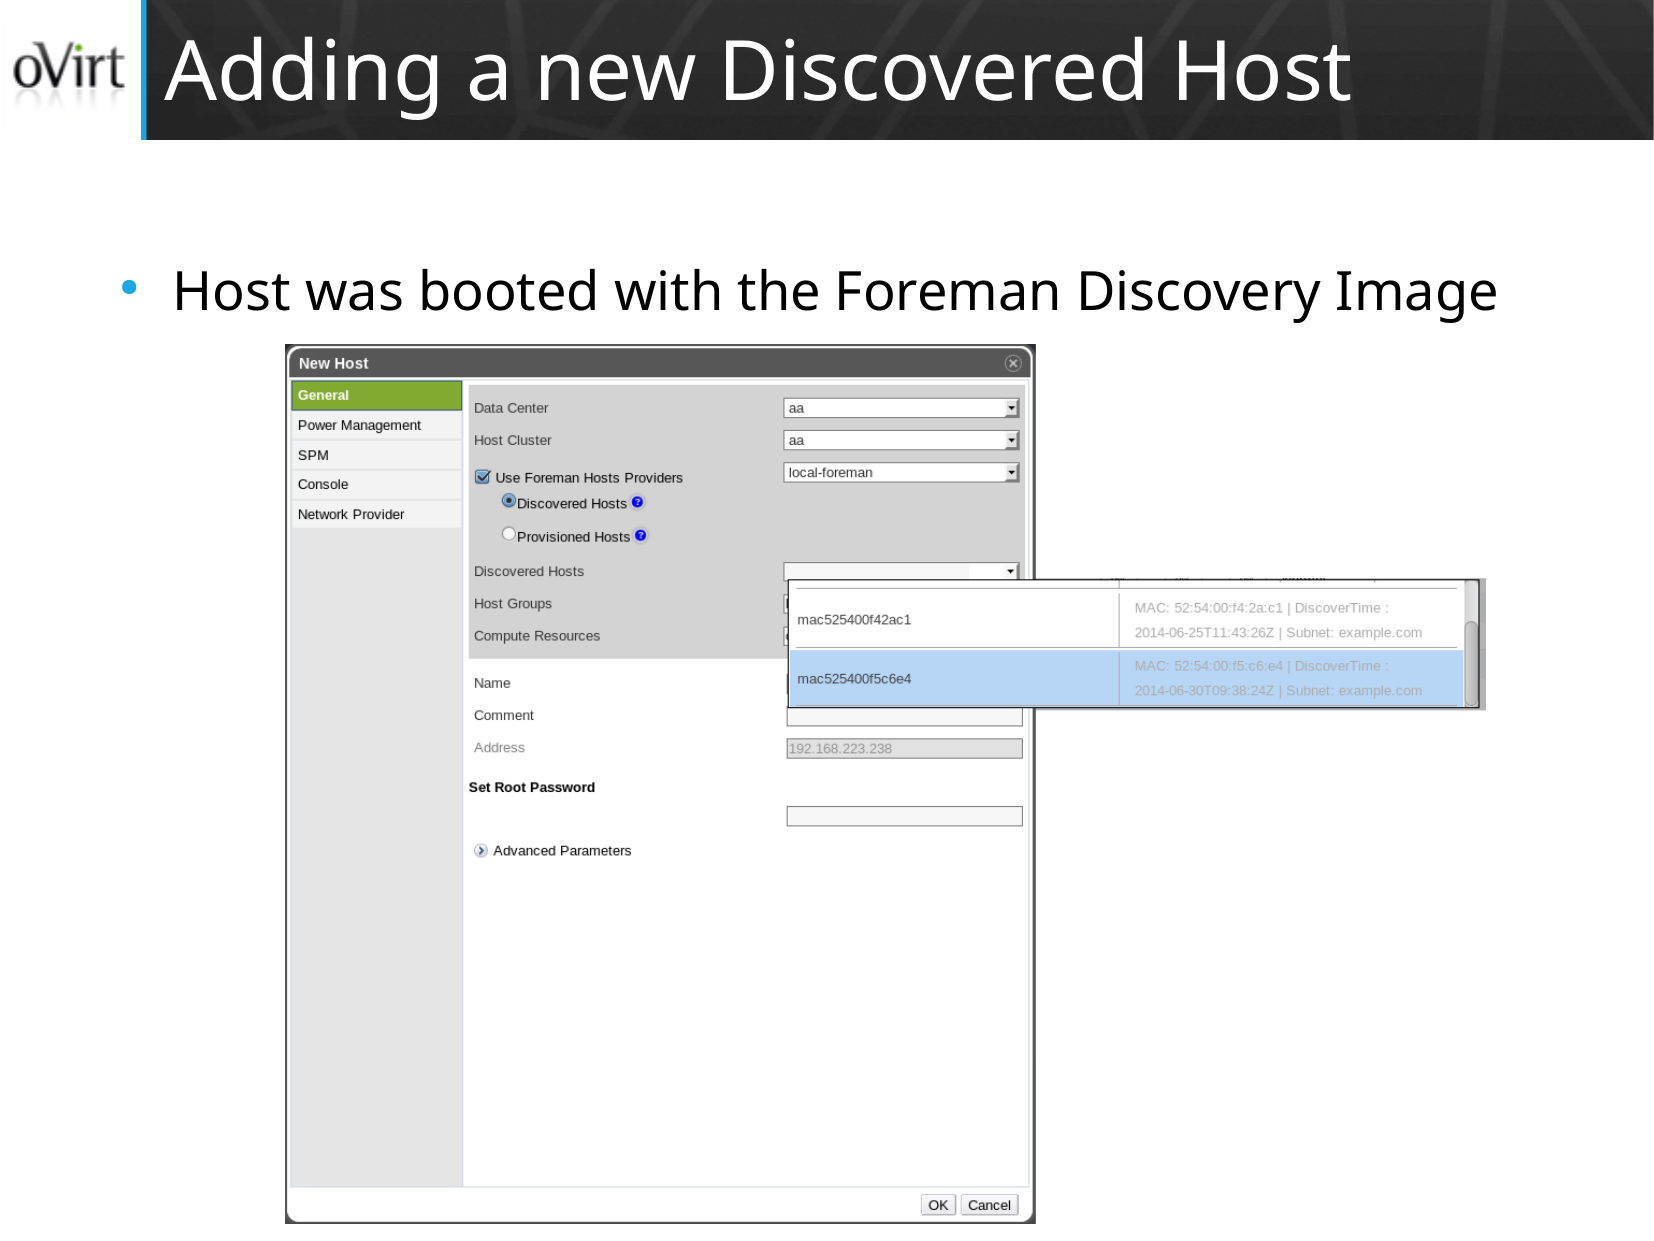

# Adding a new Discovered Host
Host was booted with the Foreman Discovery Image